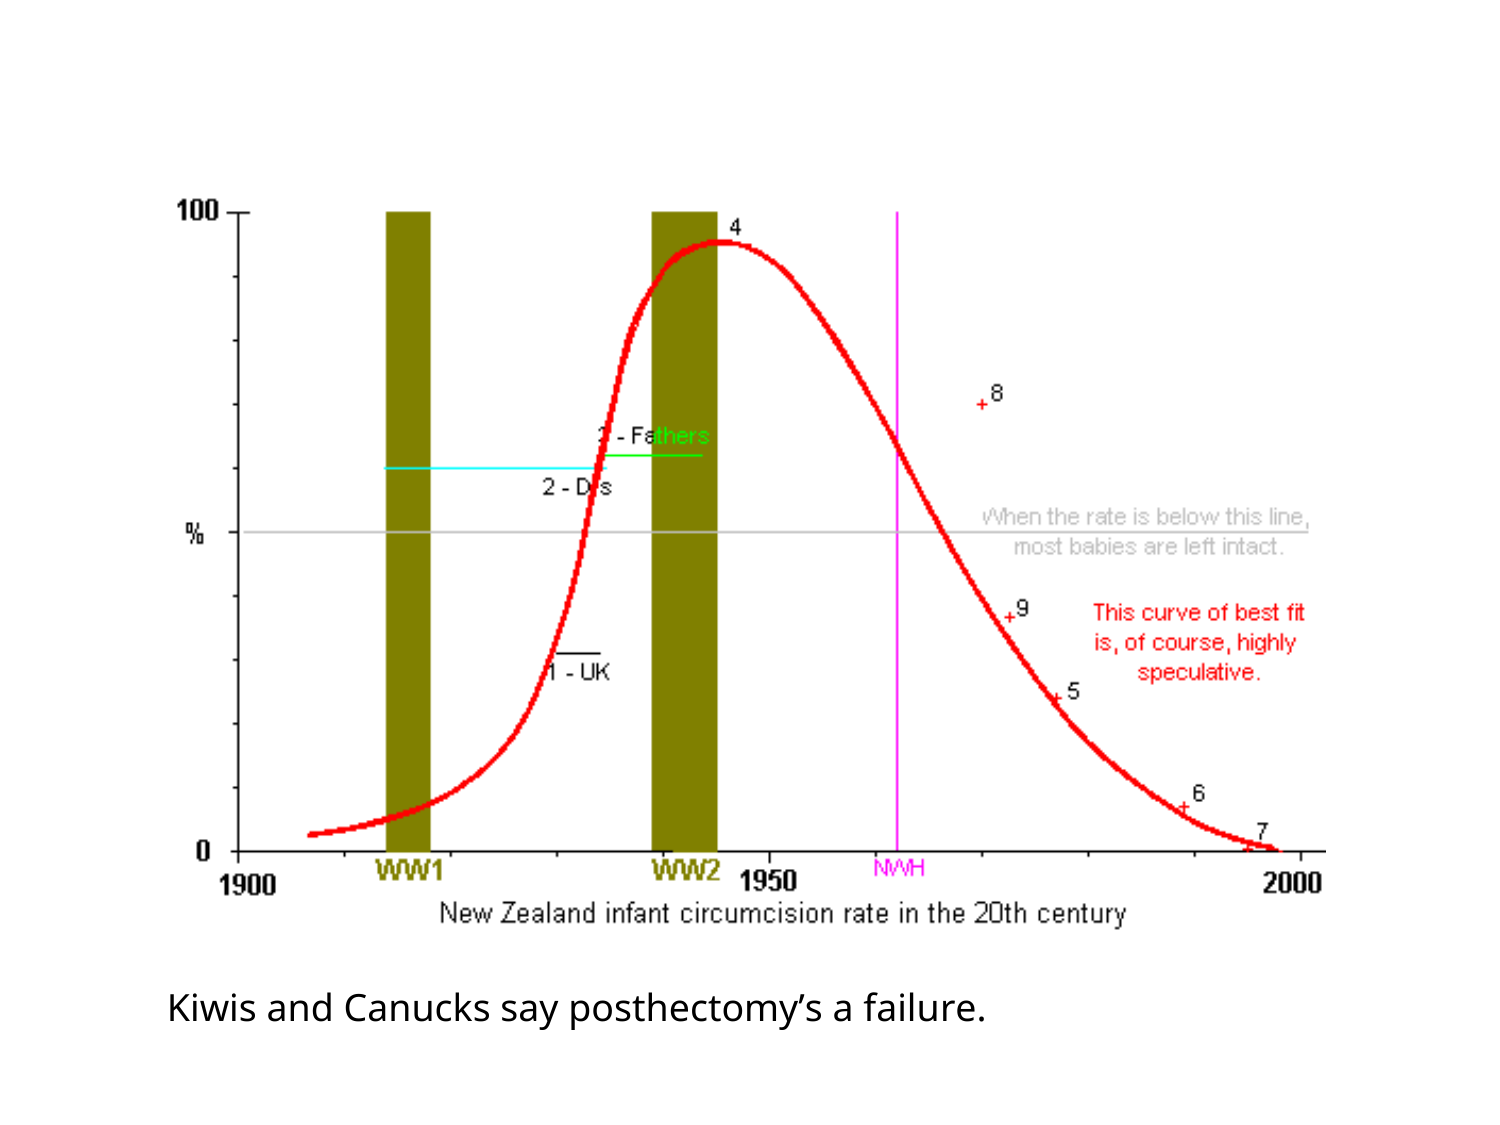

Kiwis and Canucks say posthectomy’s a failure.